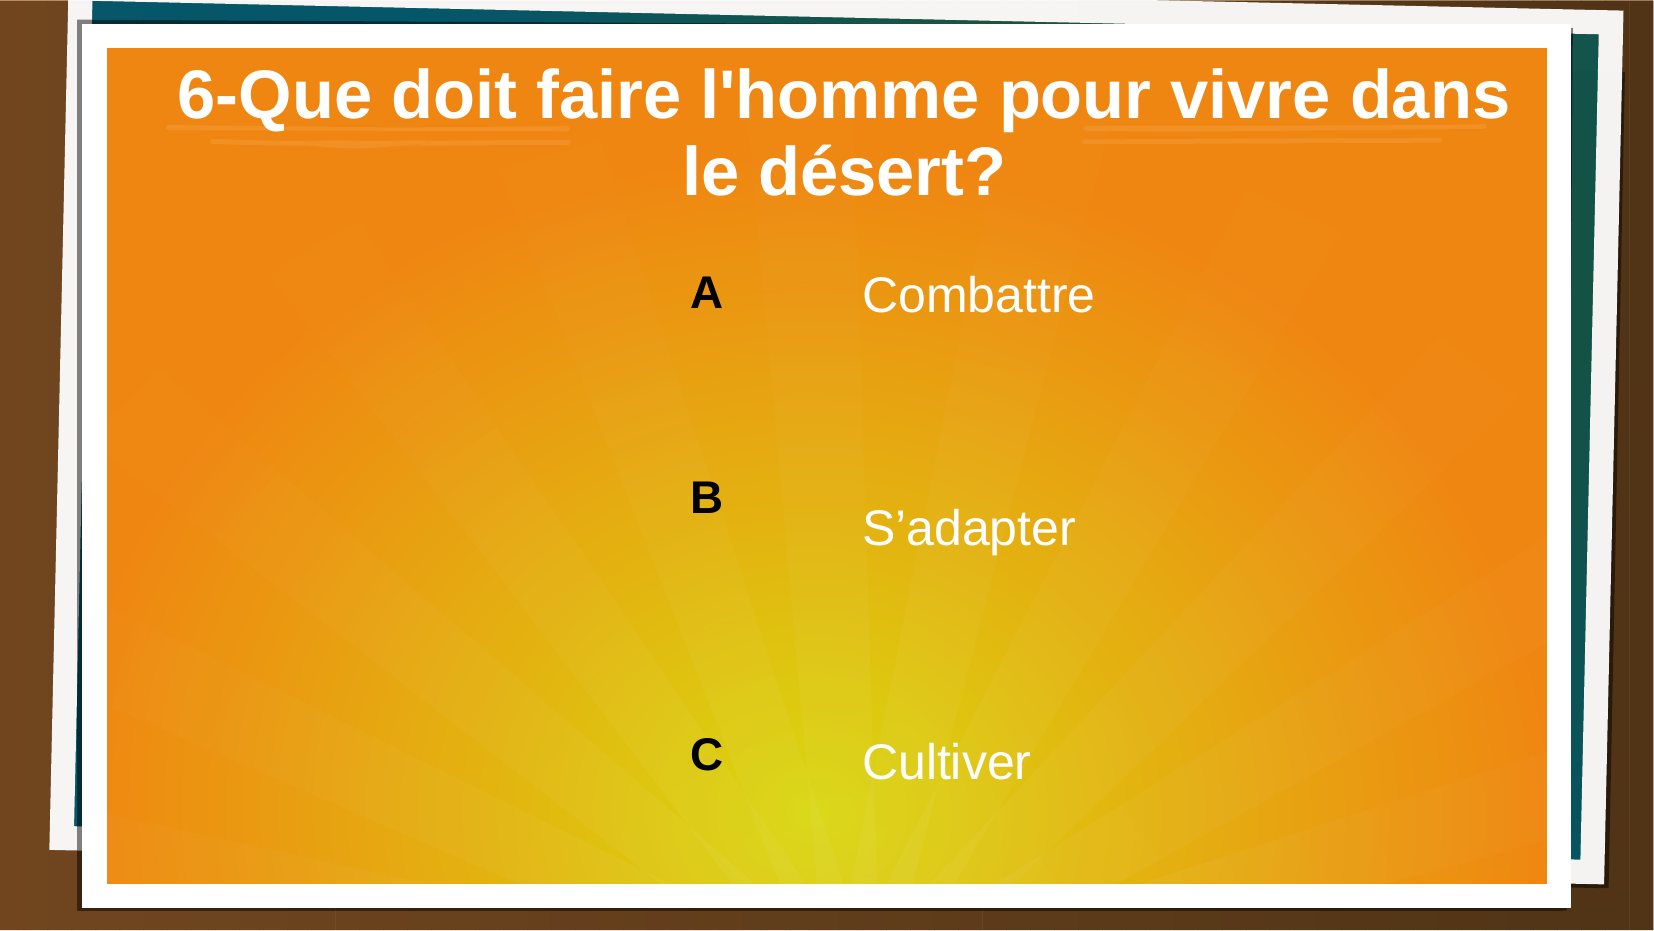

# 6-Que doit faire l'homme pour vivre dans le désert?
Combattre
S’adapter
Cultiver
A			B				C